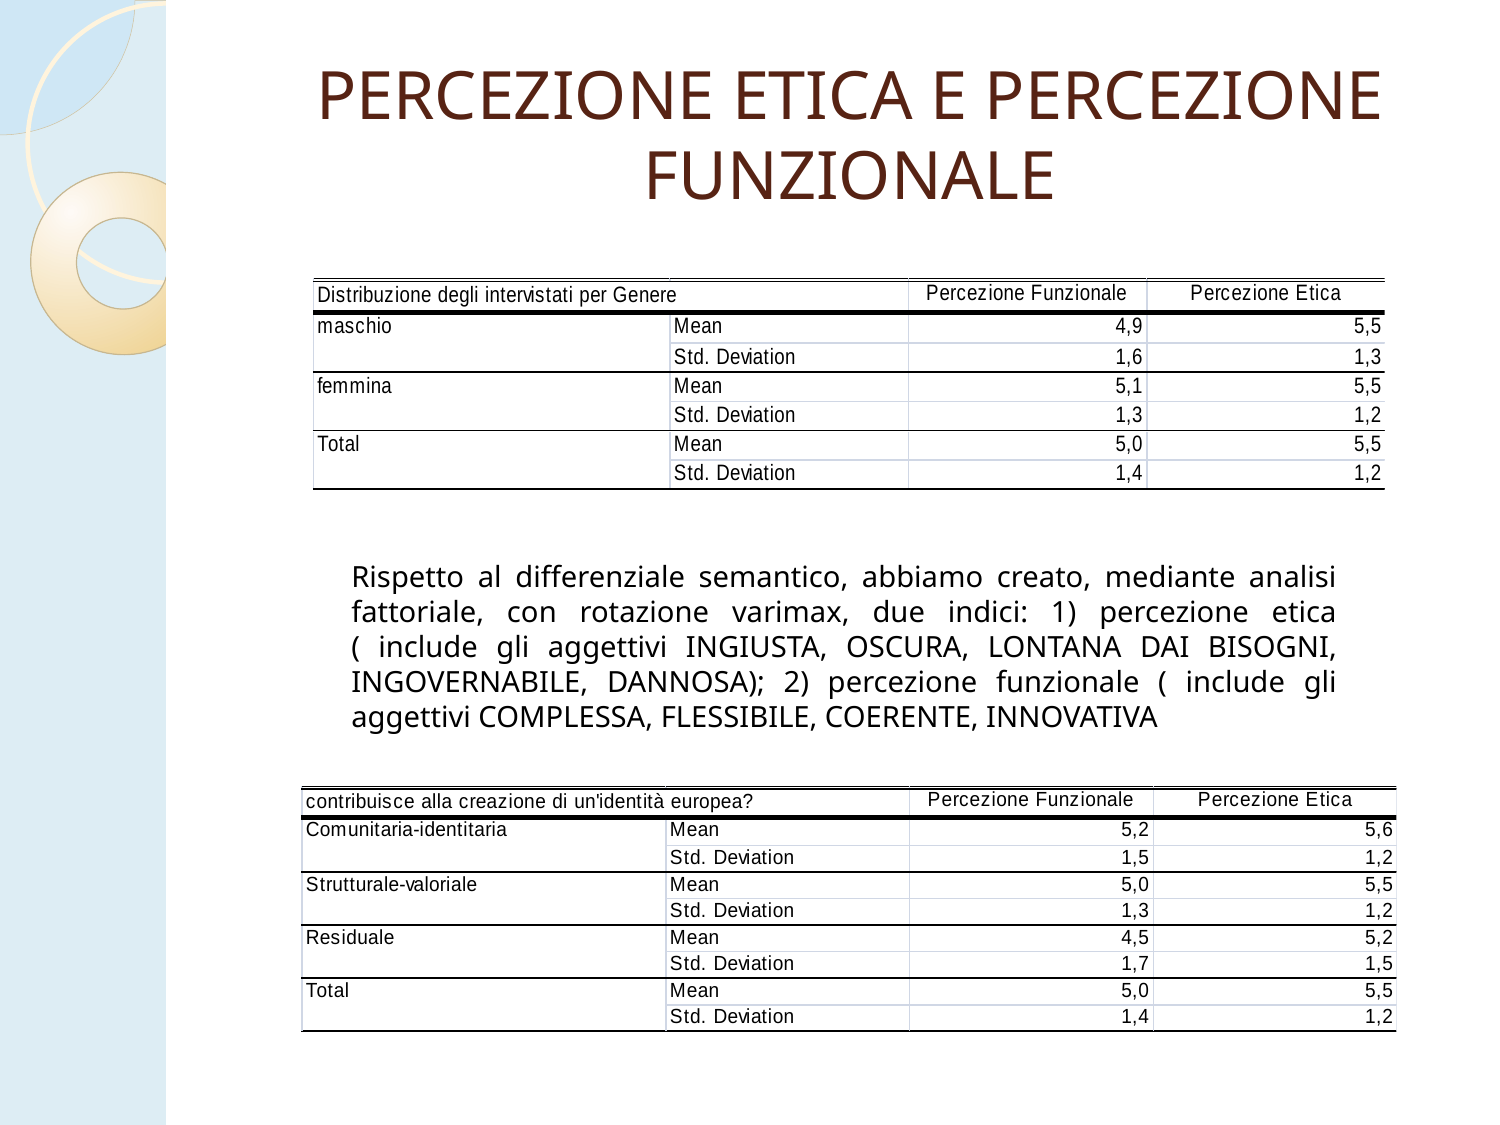

# PERCEZIONE ETICA E PERCEZIONE FUNZIONALE
Rispetto al differenziale semantico, abbiamo creato, mediante analisi fattoriale, con rotazione varimax, due indici: 1) percezione etica ( include gli aggettivi INGIUSTA, OSCURA, LONTANA DAI BISOGNI, INGOVERNABILE, DANNOSA); 2) percezione funzionale ( include gli aggettivi COMPLESSA, FLESSIBILE, COERENTE, INNOVATIVA